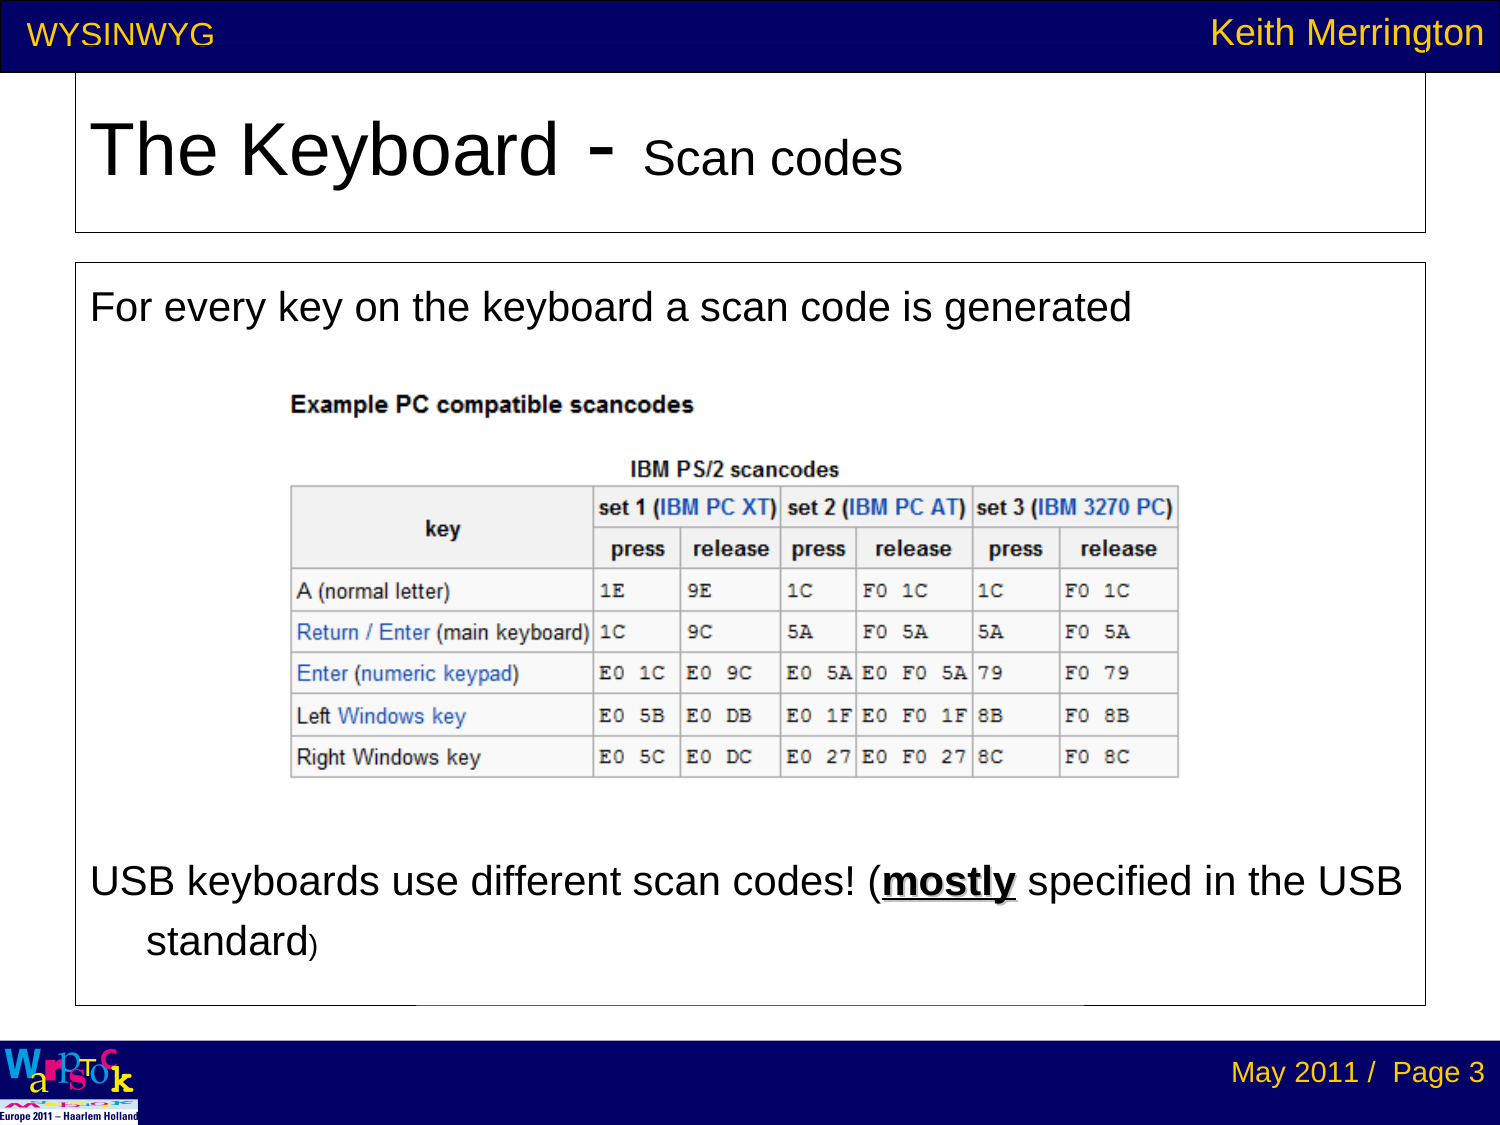

# The Keyboard - Scan codes
For every key on the keyboard a scan code is generated
USB keyboards use different scan codes! (mostly specified in the USB standard)